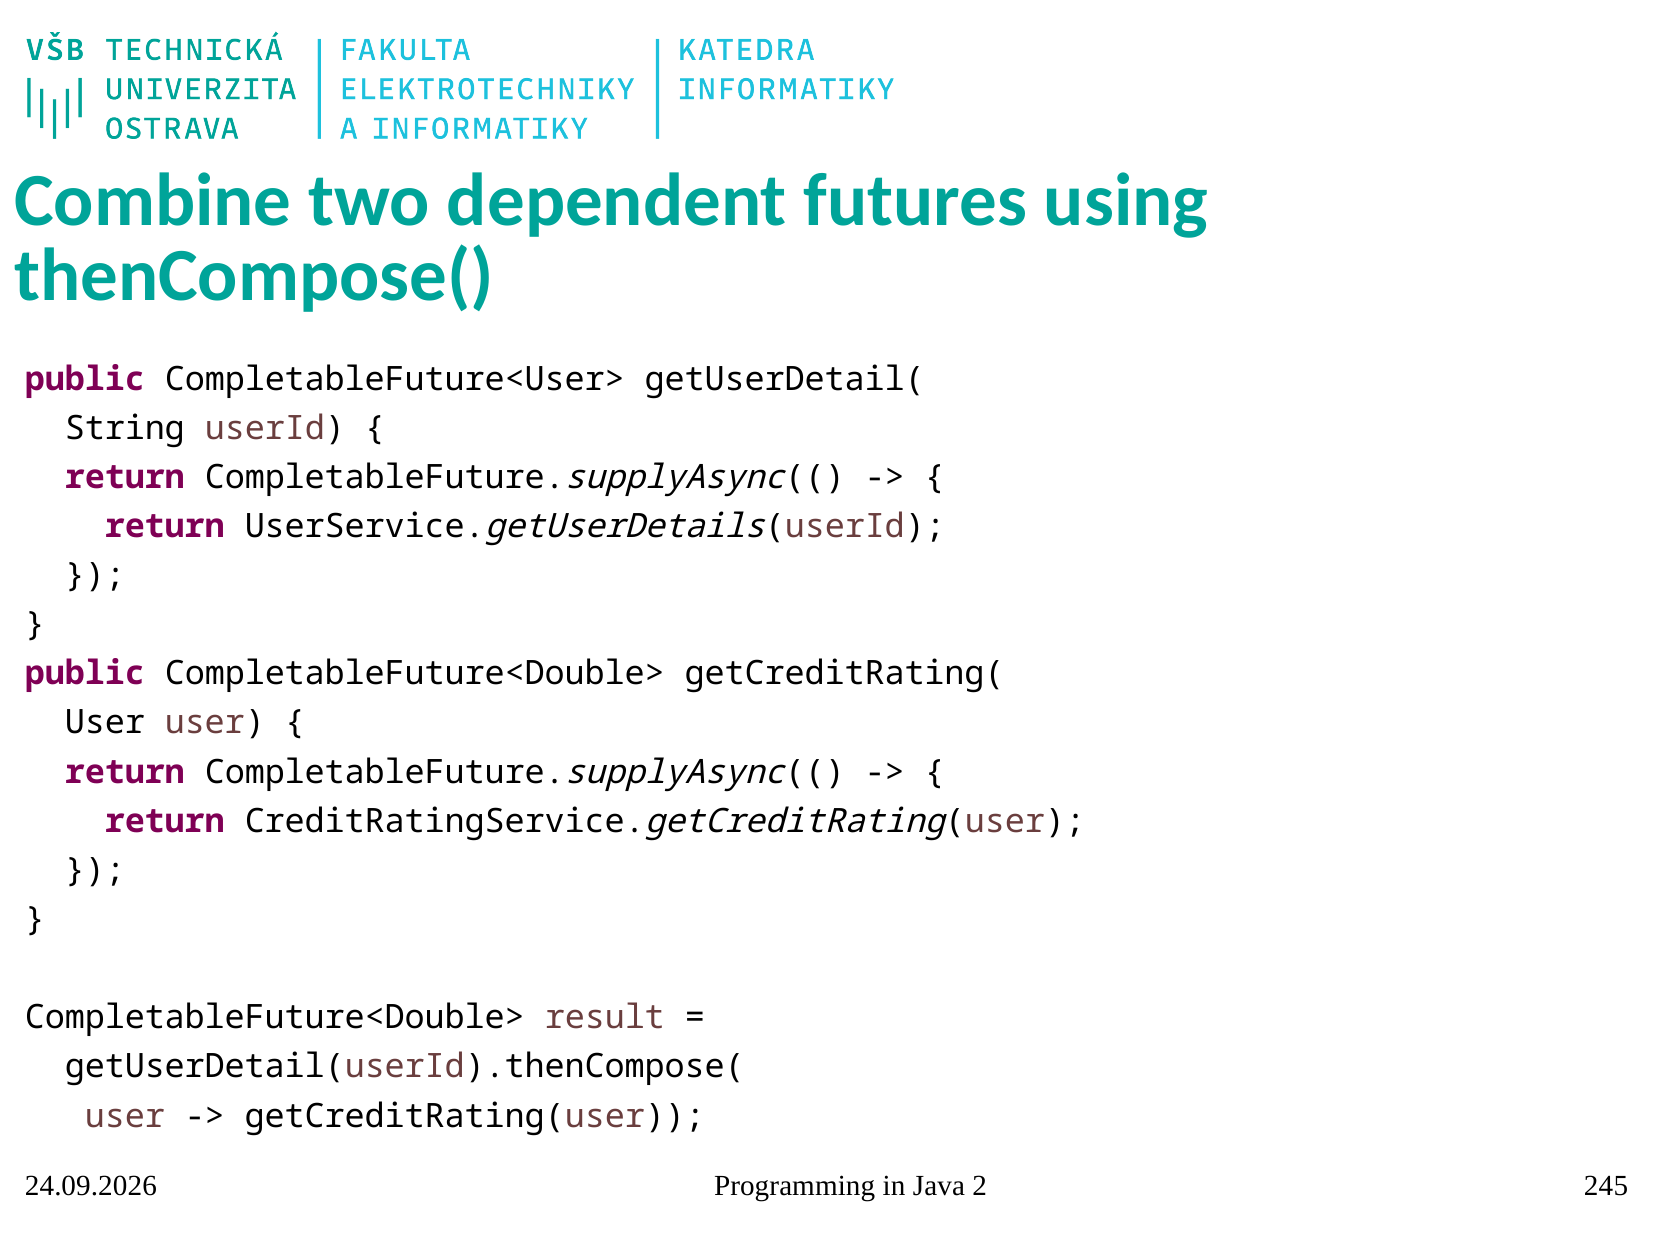

# Combine two dependent futures using thenCompose()
public CompletableFuture<User> getUserDetail(
 String userId) {
 return CompletableFuture.supplyAsync(() -> {
 return UserService.getUserDetails(userId);
 });
}
public CompletableFuture<Double> getCreditRating(
 User user) {
 return CompletableFuture.supplyAsync(() -> {
 return CreditRatingService.getCreditRating(user);
 });
}
CompletableFuture<Double> result =
 getUserDetail(userId).thenCompose(
 user -> getCreditRating(user));
Programming in Java 2
245